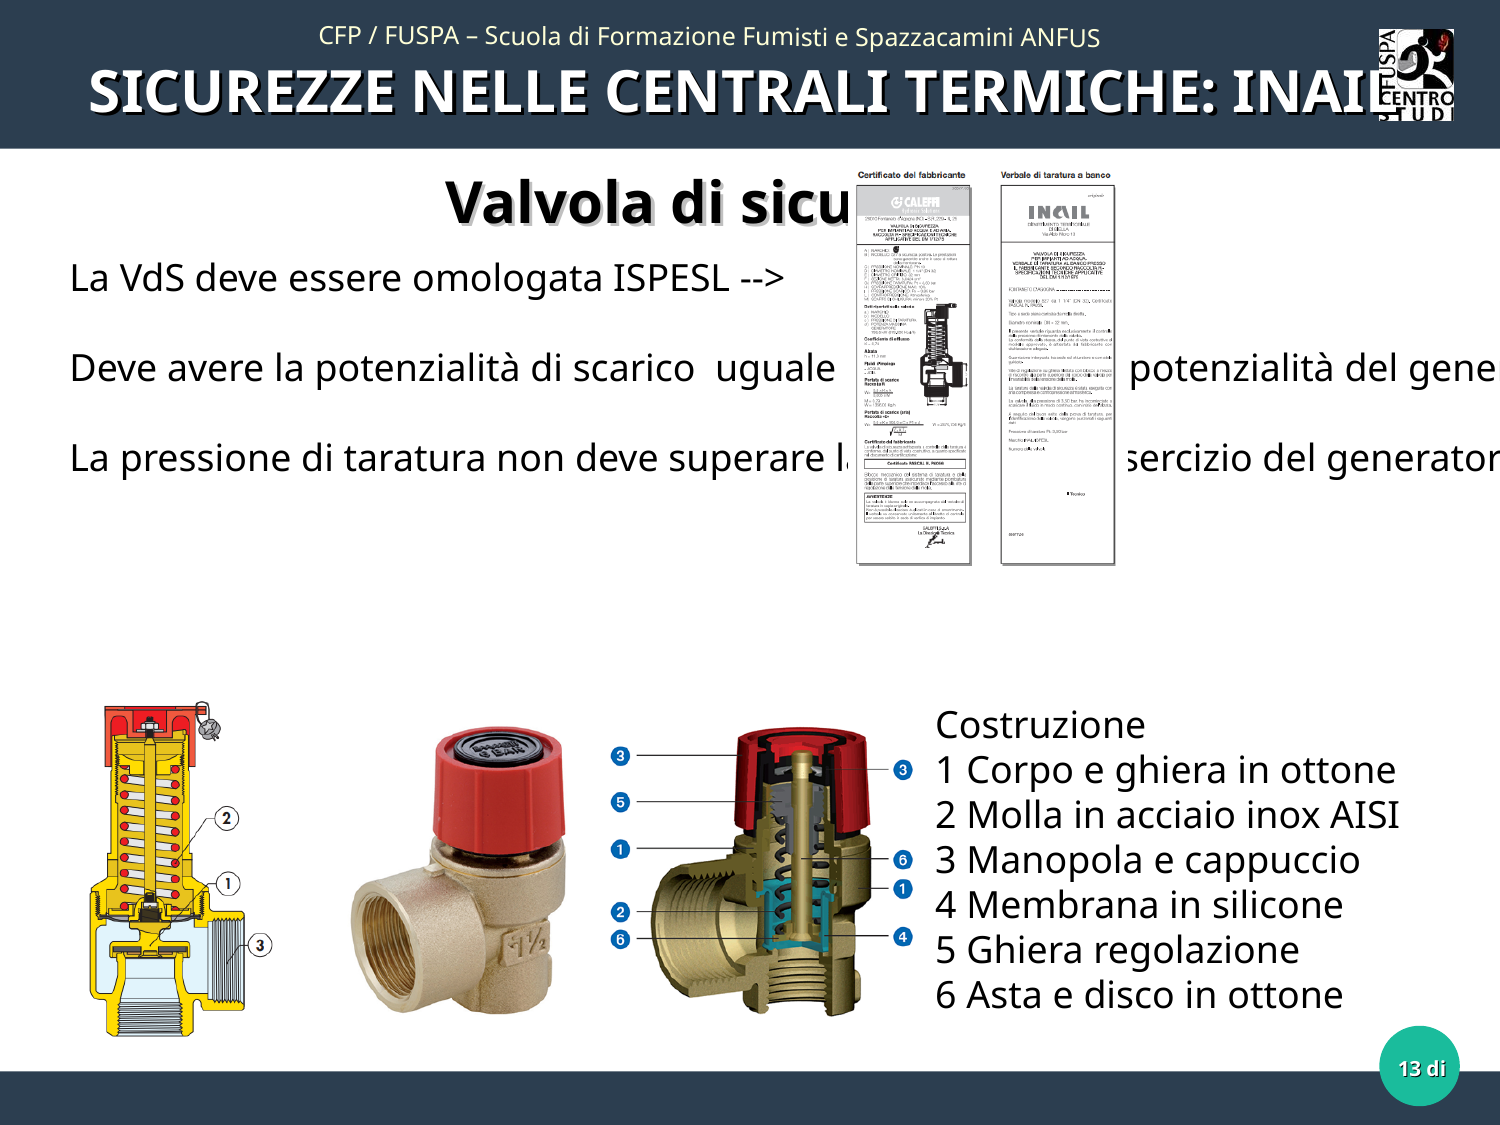

# Valvola di sicurezza
La VdS deve essere omologata ISPESL -->
Deve avere la potenzialità di scarico uguale o superiore alla potenzialità del generatore
La pressione di taratura non deve superare la pressione di esercizio del generatore
Costruzione
1 Corpo e ghiera in ottone
2 Molla in acciaio inox AISI
3 Manopola e cappuccio
4 Membrana in silicone
5 Ghiera regolazione
6 Asta e disco in ottone